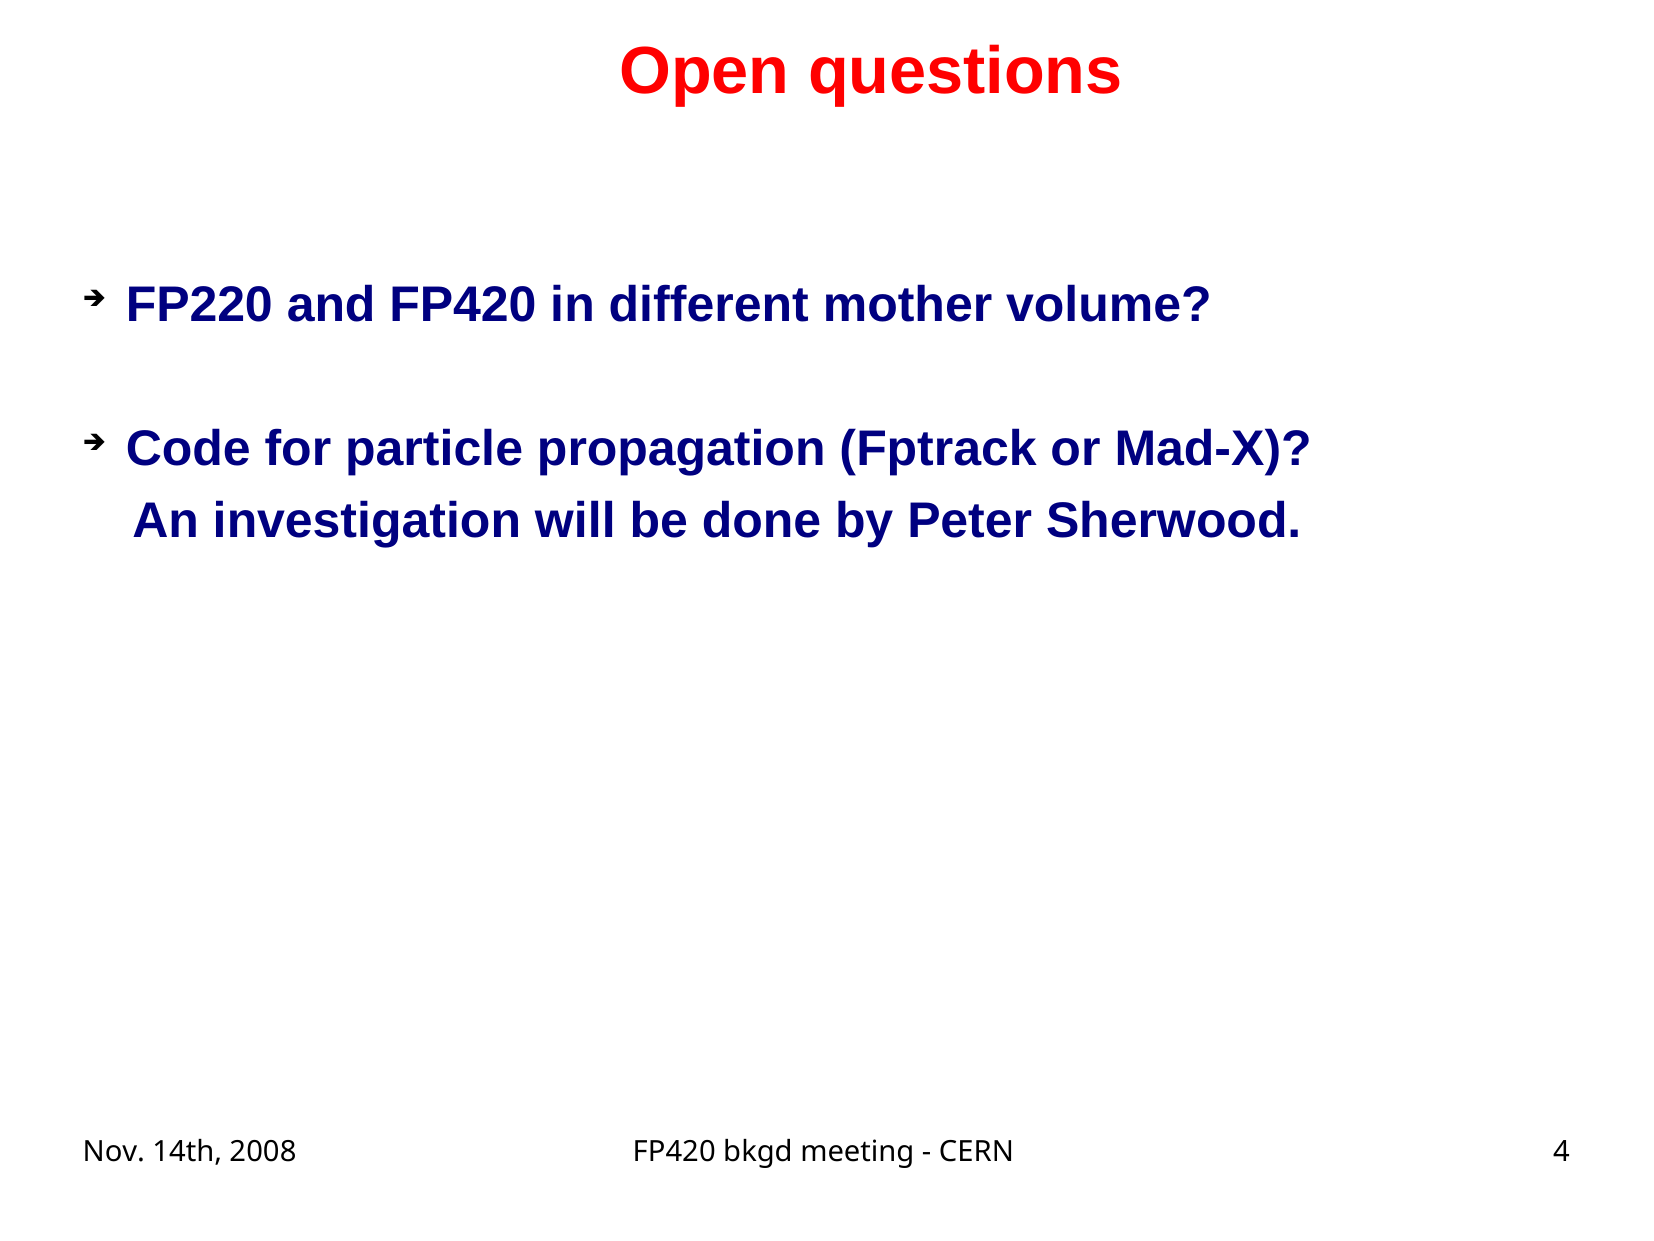

Open questions
 FP220 and FP420 in different mother volume?
 Code for particle propagation (Fptrack or Mad-X)? An investigation will be done by Peter Sherwood.
Nov. 14th, 2008
FP420 bkgd meeting - CERN
4